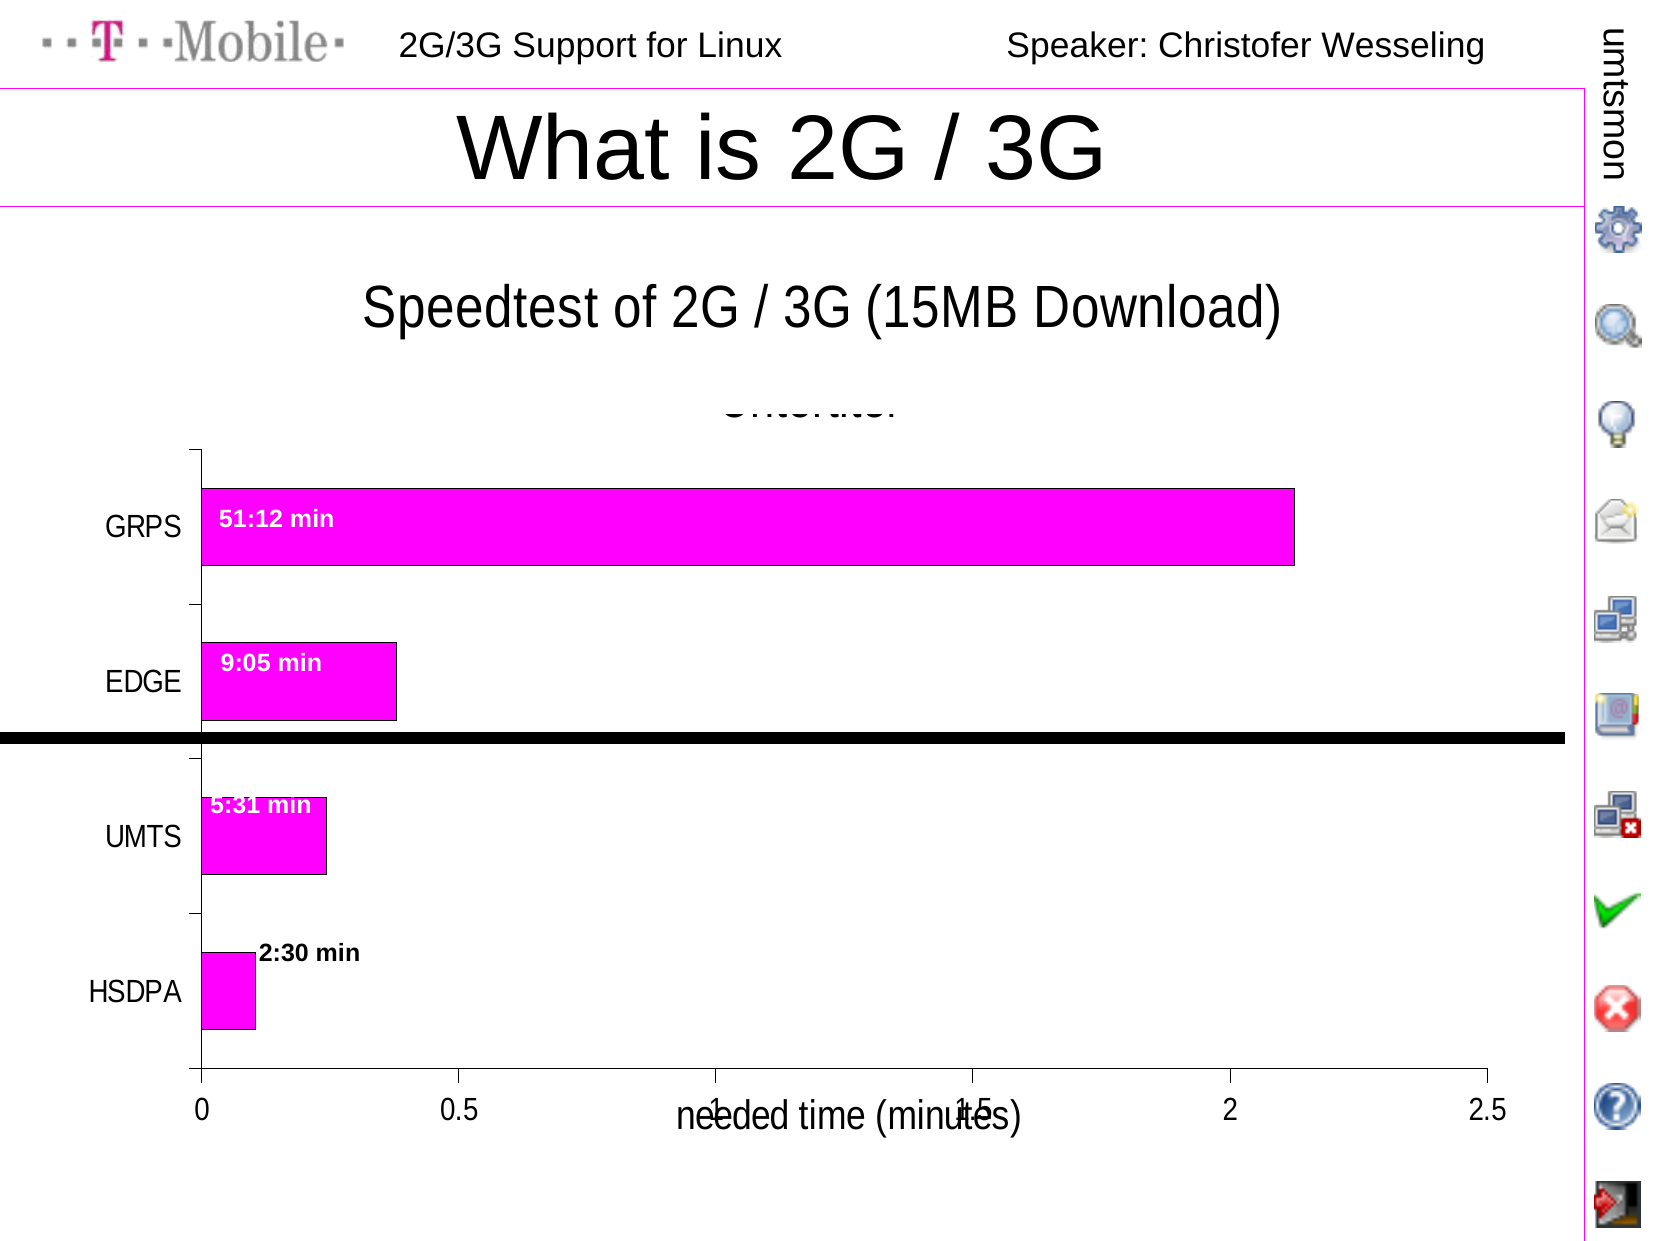

# What is 2G / 3G
### Chart: Speedtest of 2G / 3G (15MB Download)
Untertitel
| Category | Spalte B |
|---|---|
| GRPS | 2.12638888888889 |
| EDGE | 0.378472222222222 |
| UMTS | 0.24375 |
| HSDPA | 0.104166666666667 |
51:12 min
9:05 min
5:31 min
2:30 min